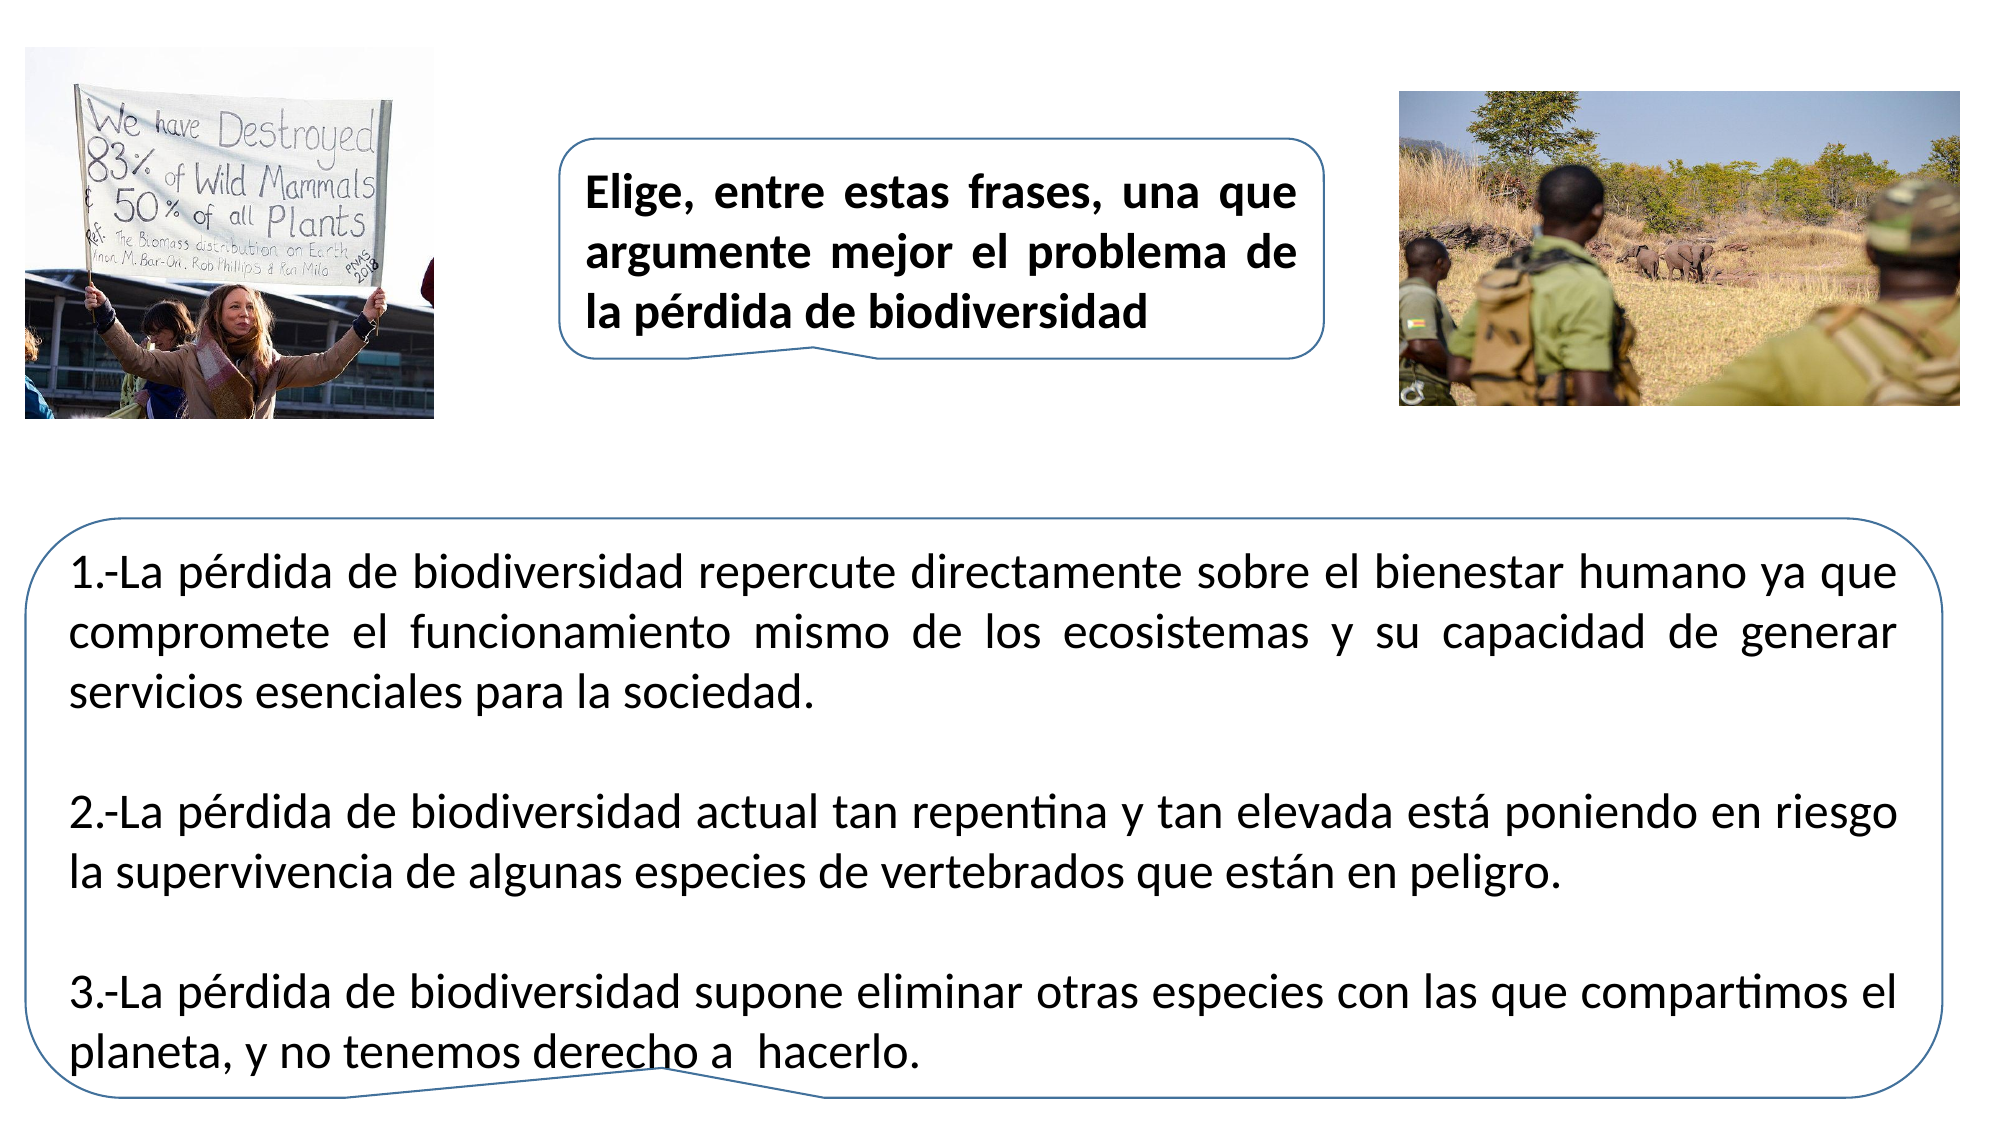

Elige, entre estas frases, una que argumente mejor el problema de la pérdida de biodiversidad
1.-La pérdida de biodiversidad repercute directamente sobre el bienestar humano ya que compromete el funcionamiento mismo de los ecosistemas y su capacidad de generar servicios esenciales para la sociedad.
2.-La pérdida de biodiversidad actual tan repentina y tan elevada está poniendo en riesgo la supervivencia de algunas especies de vertebrados que están en peligro.
3.-La pérdida de biodiversidad supone eliminar otras especies con las que compartimos el planeta, y no tenemos derecho a  hacerlo.